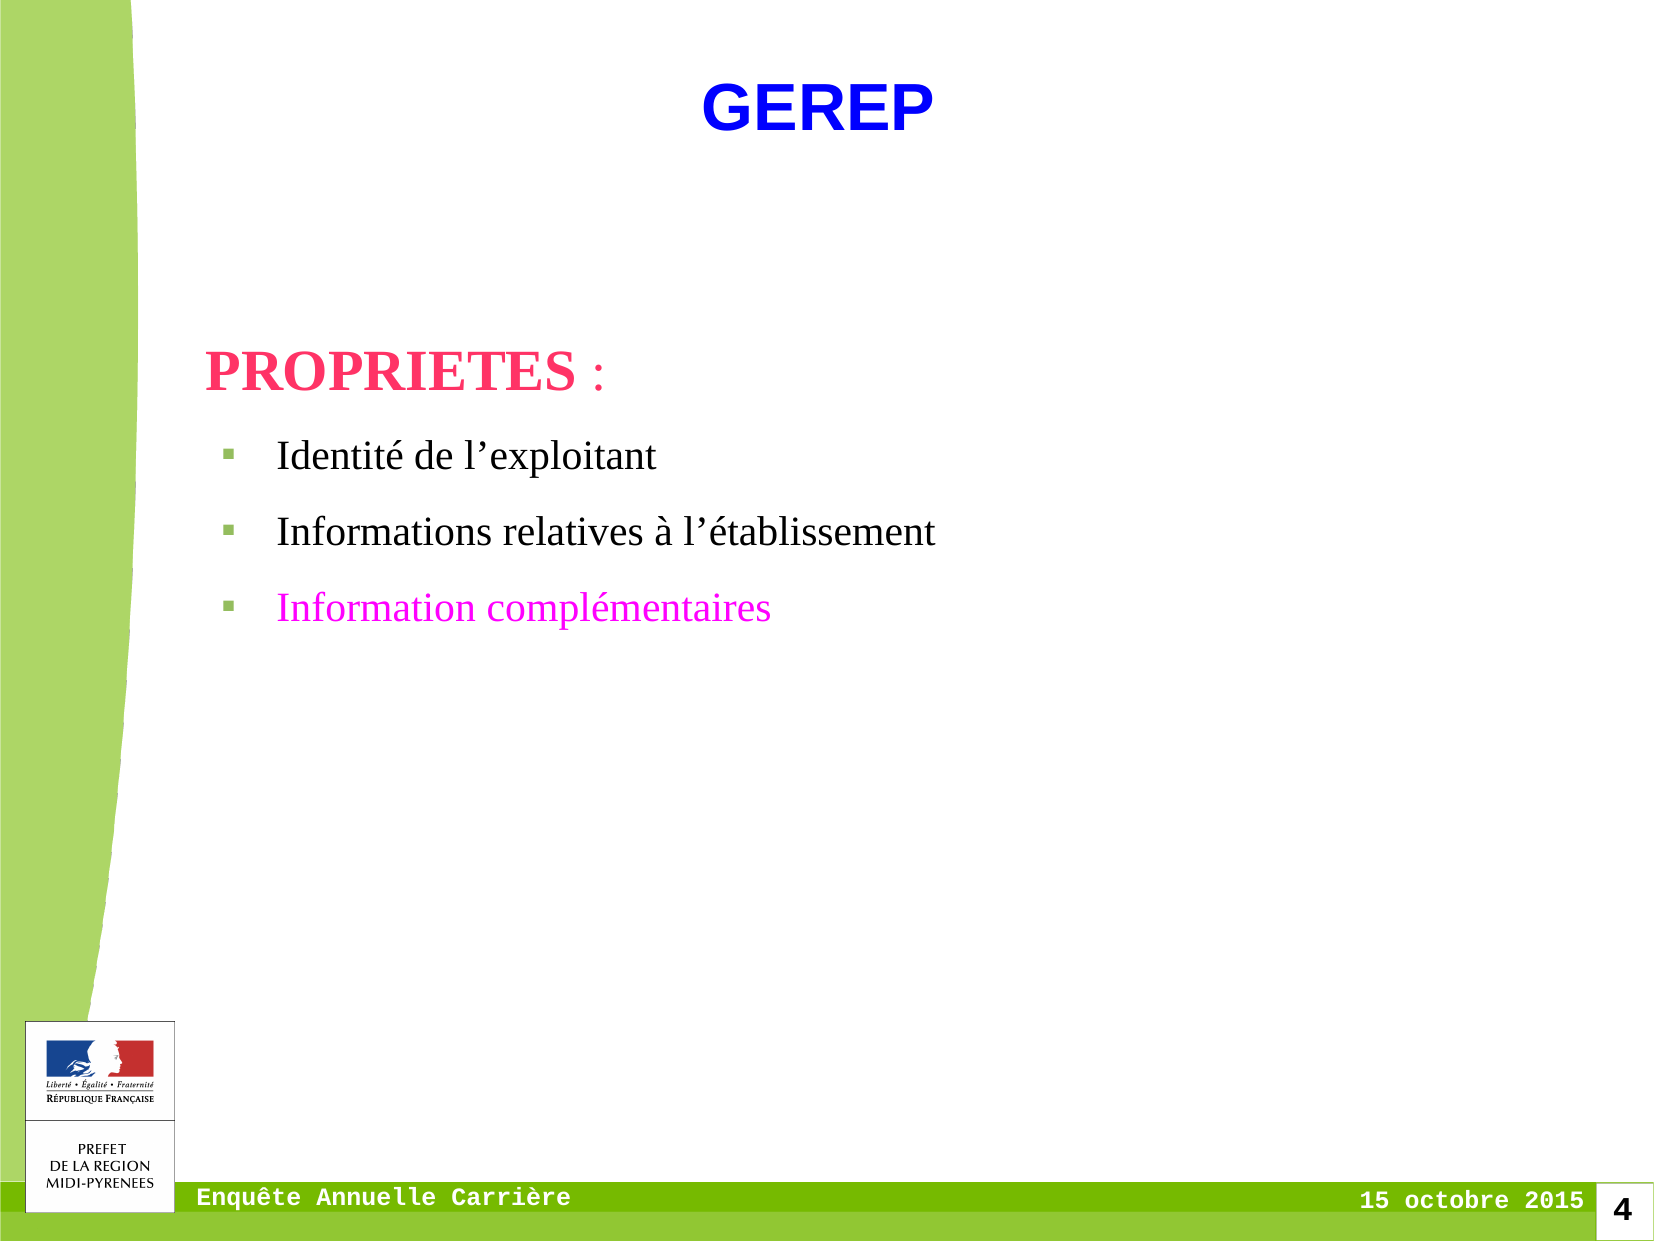

# GEREP
PROPRIETES :
Identité de l’exploitant
Informations relatives à l’établissement
Information complémentaires
4